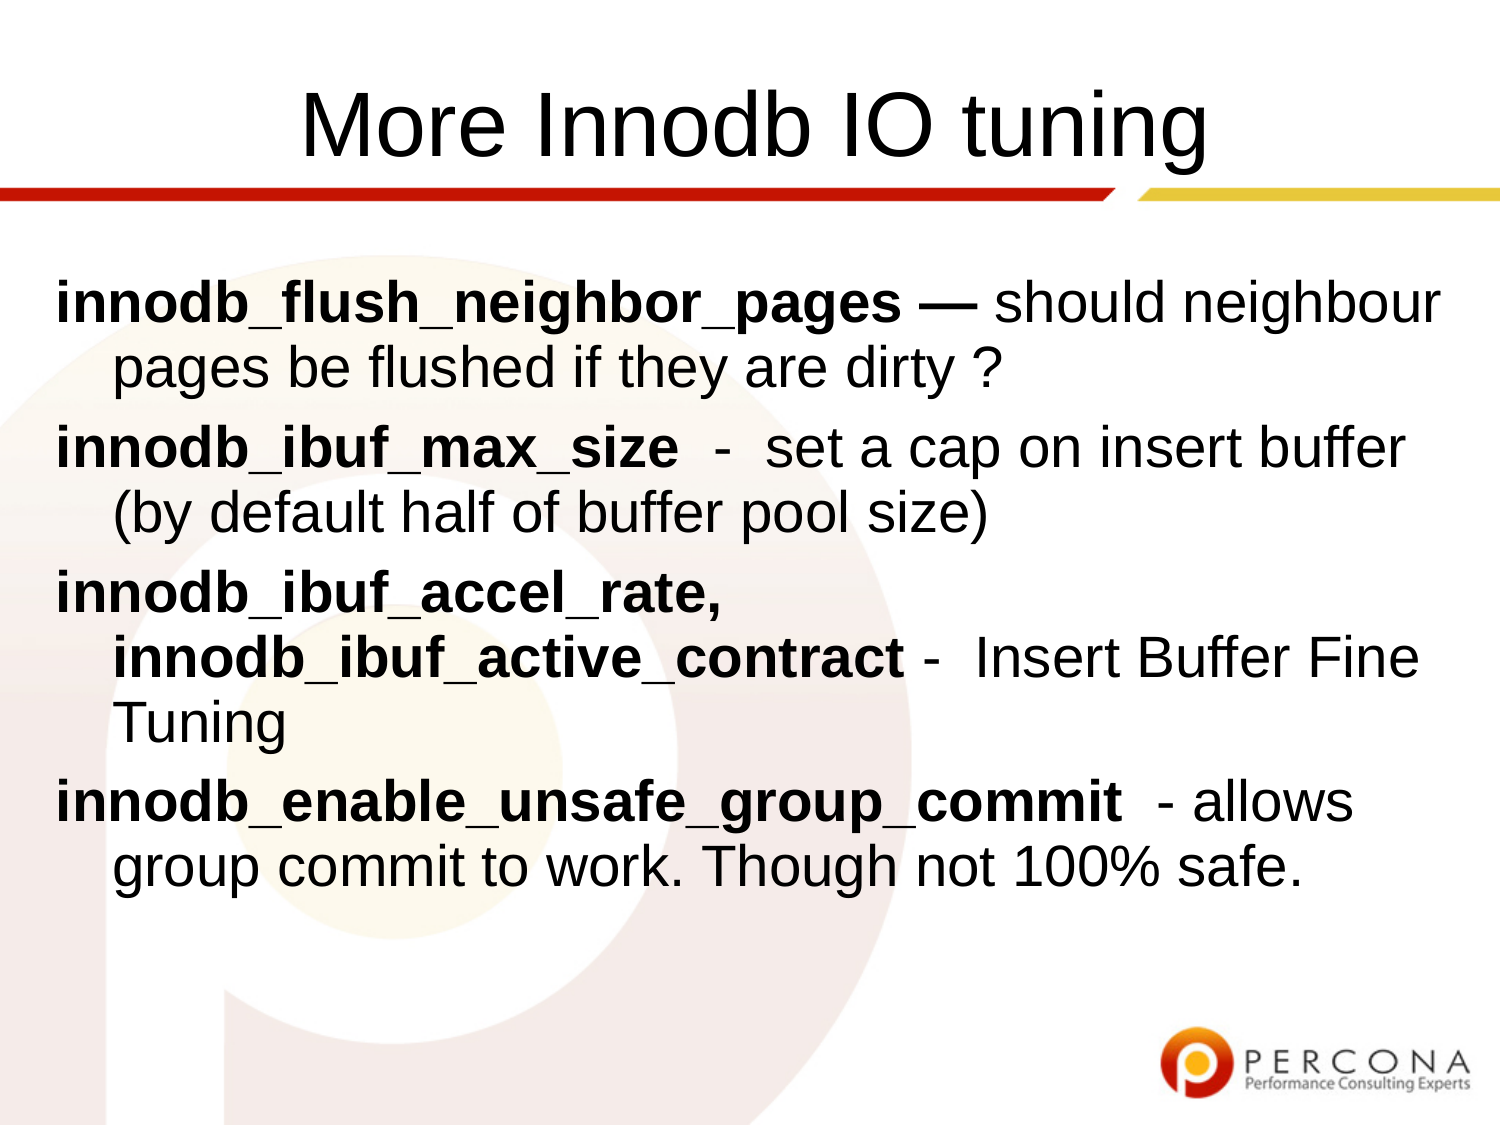

# More Innodb IO tuning
innodb_flush_neighbor_pages — should neighbour pages be flushed if they are dirty ?
innodb_ibuf_max_size - set a cap on insert buffer (by default half of buffer pool size)
innodb_ibuf_accel_rate, innodb_ibuf_active_contract - Insert Buffer Fine Tuning
innodb_enable_unsafe_group_commit - allows group commit to work. Though not 100% safe.